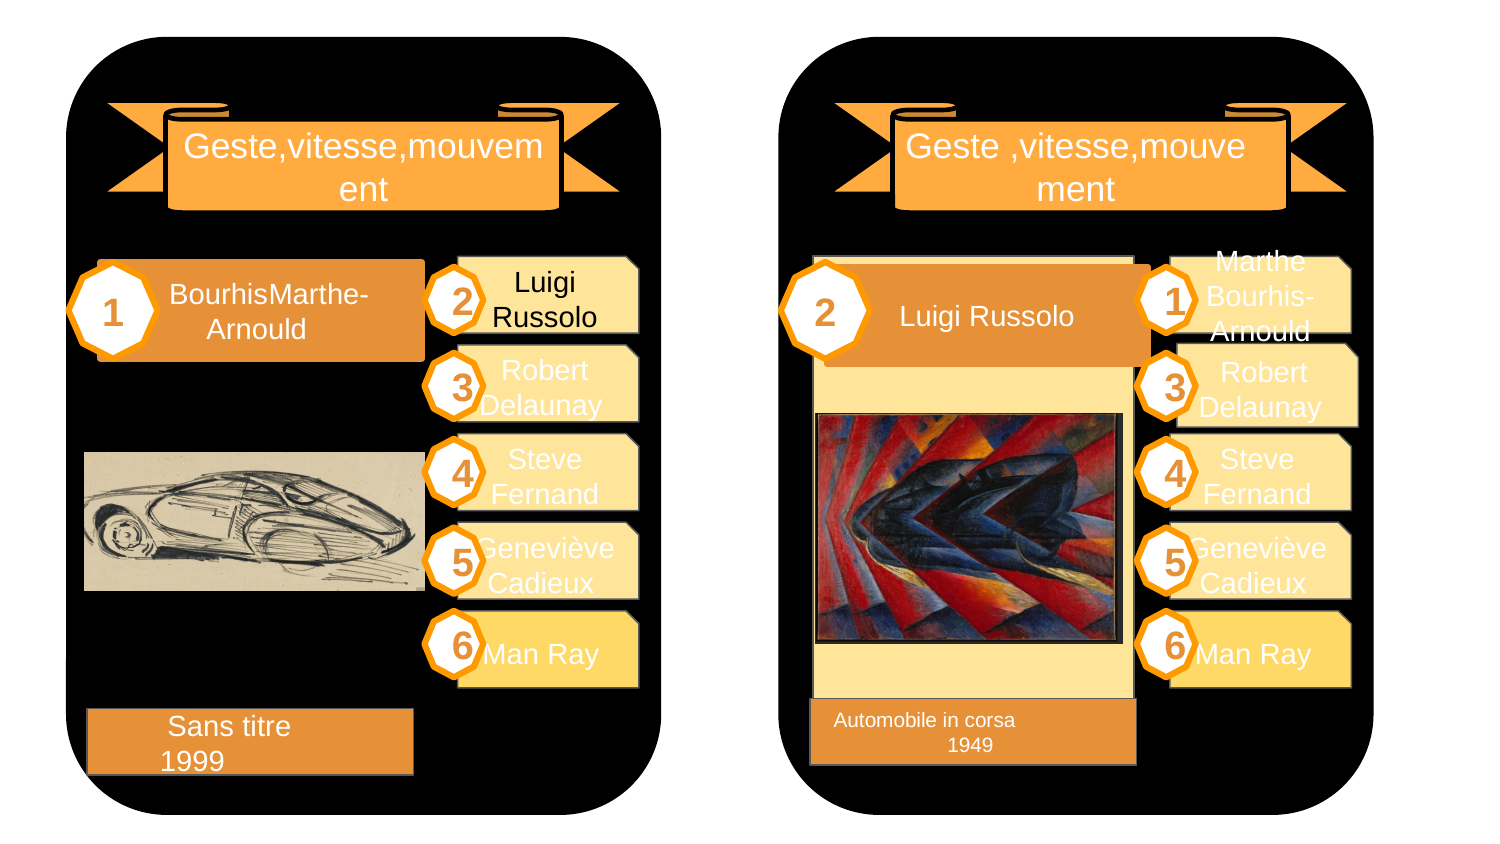

Geste,vitesse,mouvement
Geste ,vitesse,mouvement
Luigi Russolo
Marthe Bourhis-Arnould
  BourhisMarthe-Arnould
2
1
1
2
Luigi Russolo
Robert Delaunay
Robert Delaunay
3
3
Steve Fernand
Steve Fernand
4
4
Geneviève Cadieux
Geneviève Cadieux
5
5
6
6
Man Ray
Man Ray
 Sans titre 1999
Automobile in corsa 1949